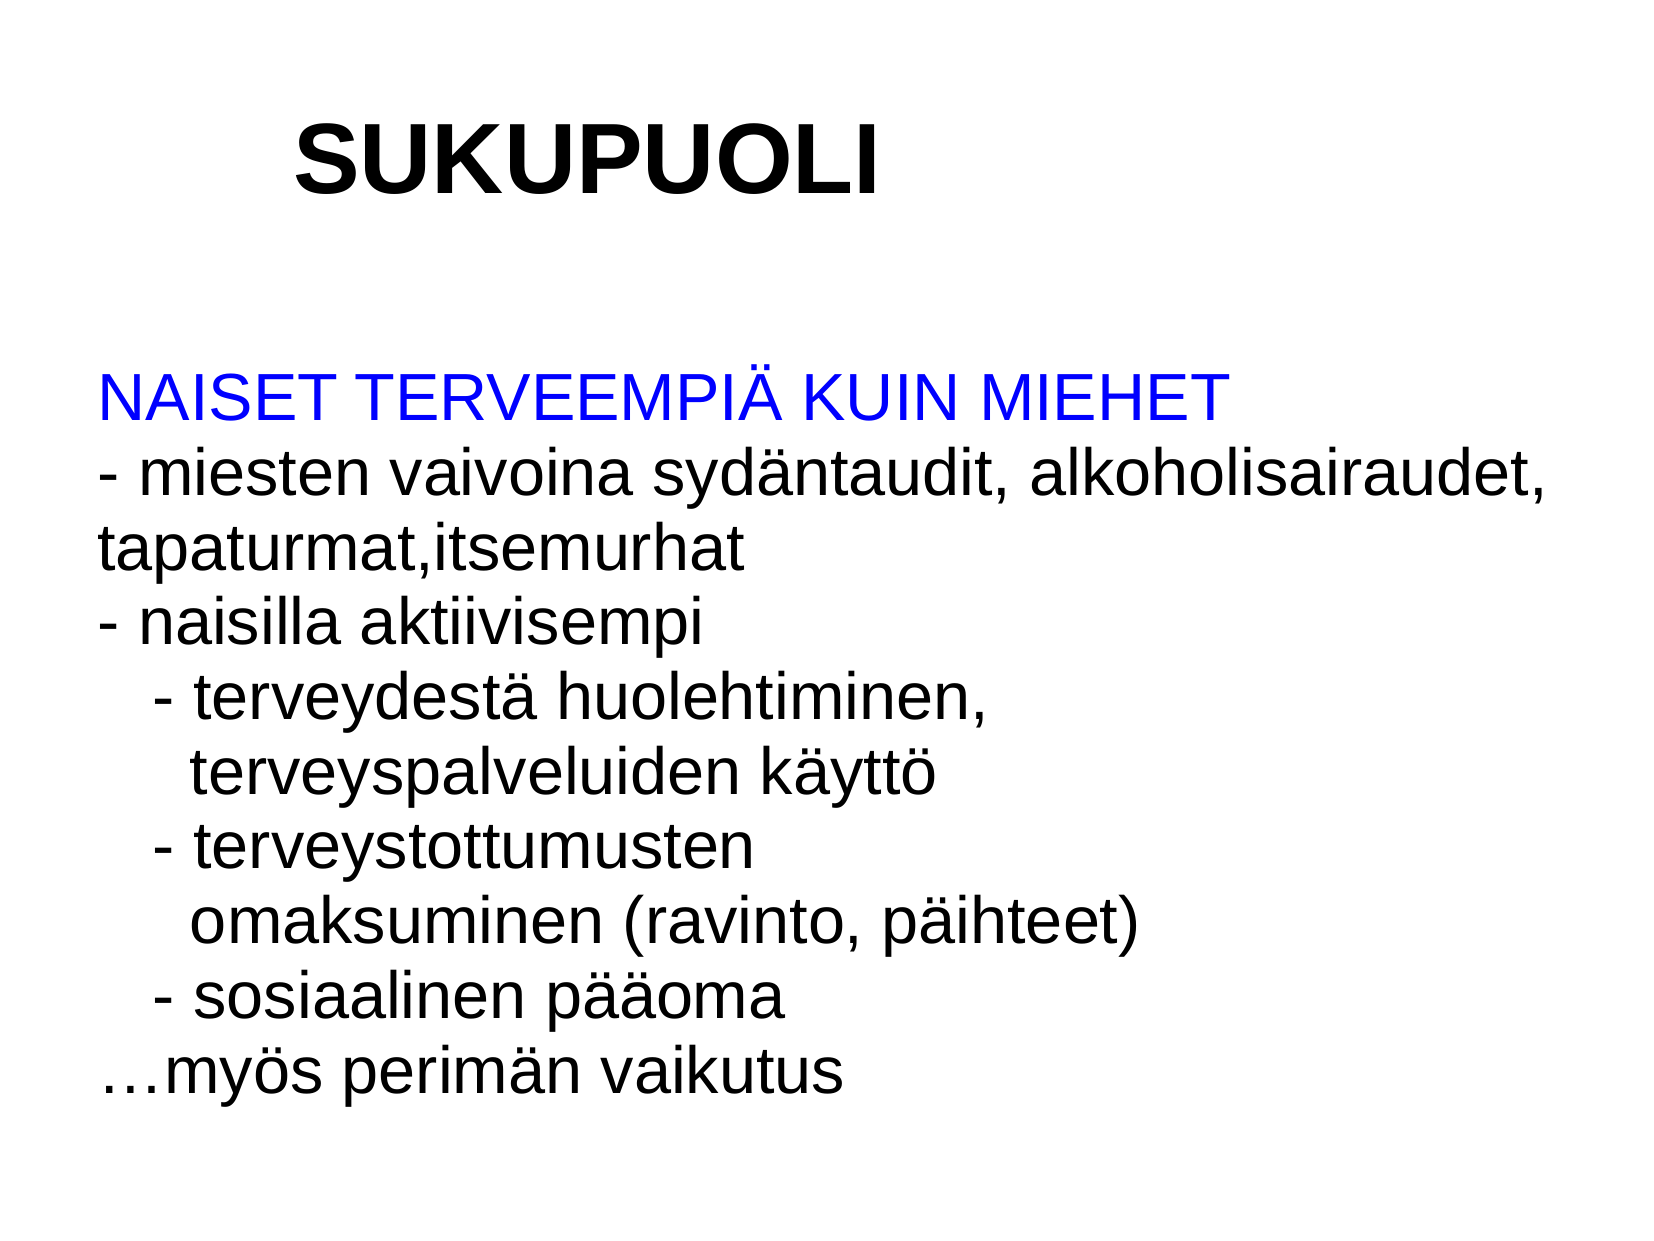

# SUKUPUOLI
NAISET TERVEEMPIÄ KUIN MIEHET
- miesten vaivoina sydäntaudit, alkoholisairaudet, tapaturmat,itsemurhat
- naisilla aktiivisempi
 - terveydestä huolehtiminen,
 terveyspalveluiden käyttö
 - terveystottumusten
 omaksuminen (ravinto, päihteet)
 - sosiaalinen pääoma
…myös perimän vaikutus